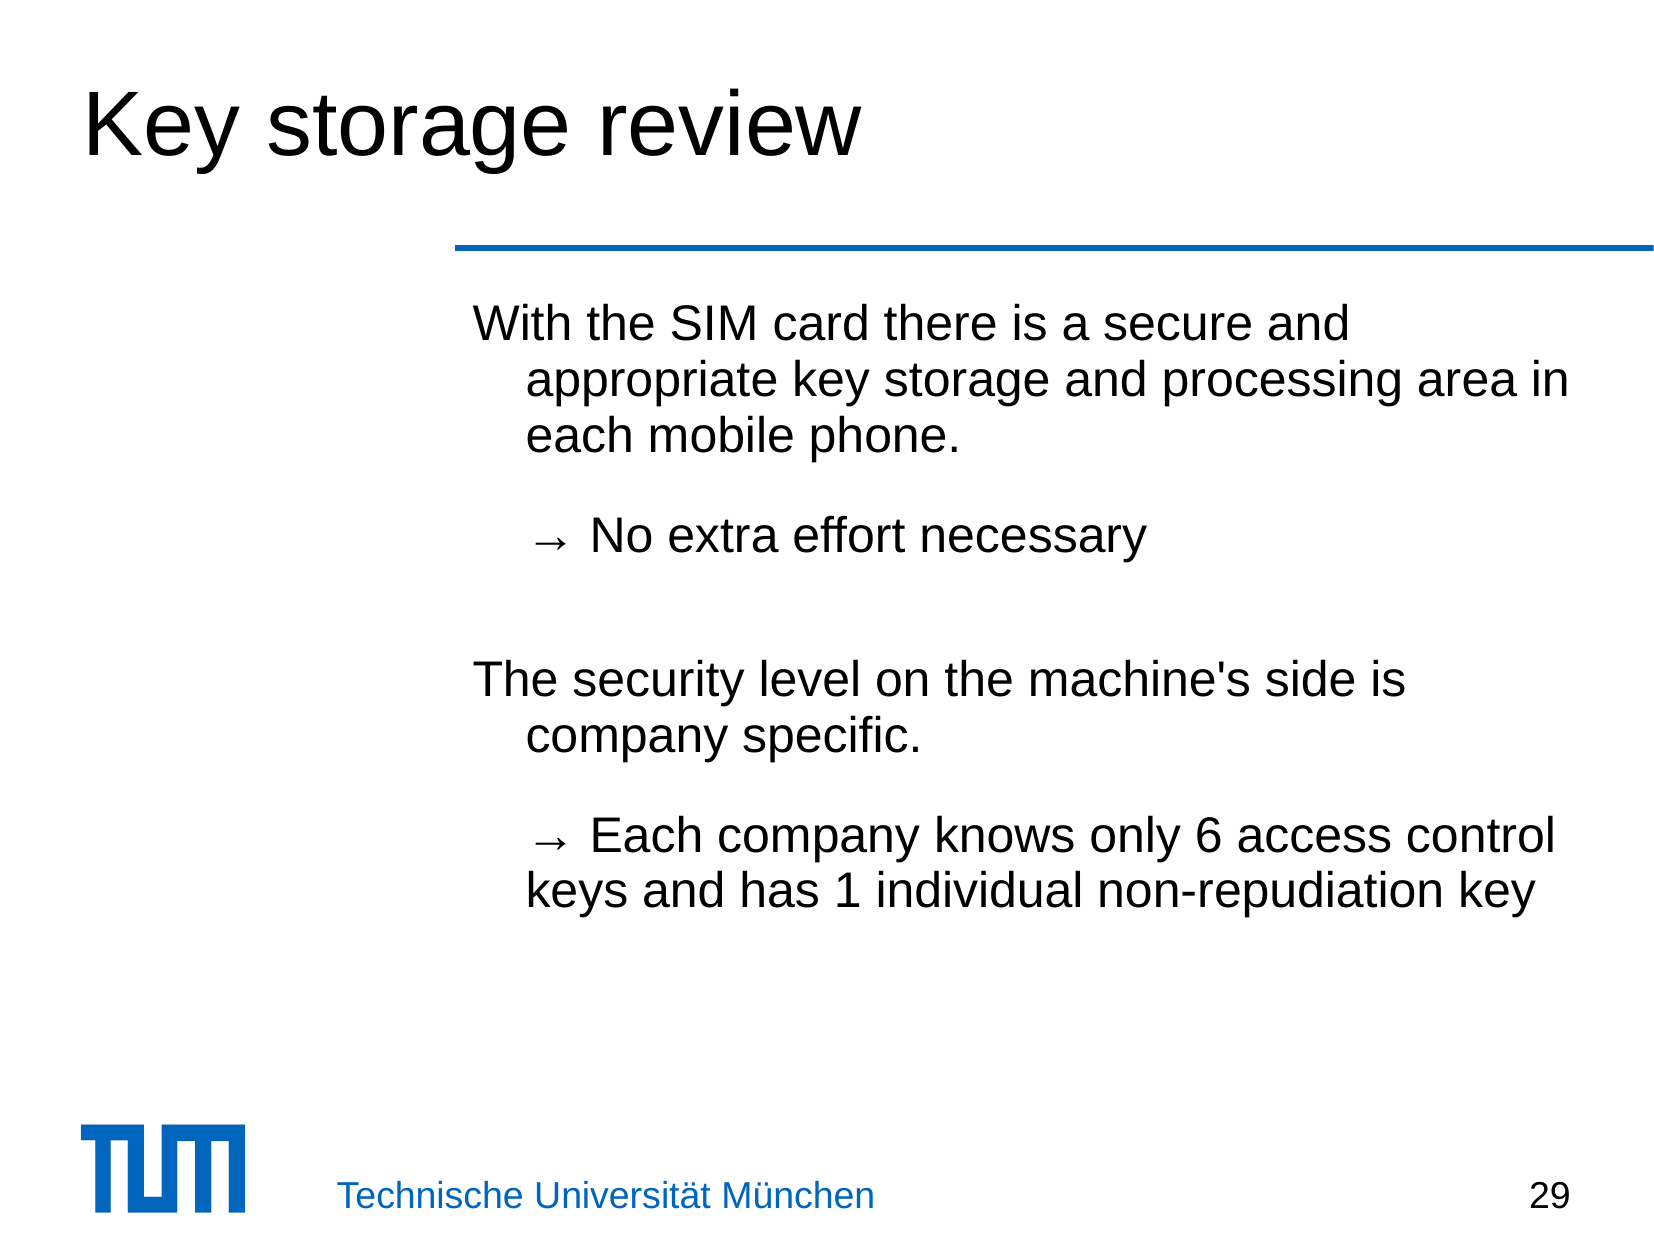

# Key storage review
With the SIM card there is a secure and appropriate key storage and processing area in each mobile phone.
→ No extra effort necessary
The security level on the machine's side is company specific.
→ Each company knows only 6 access control keys and has 1 individual non-repudiation key
29